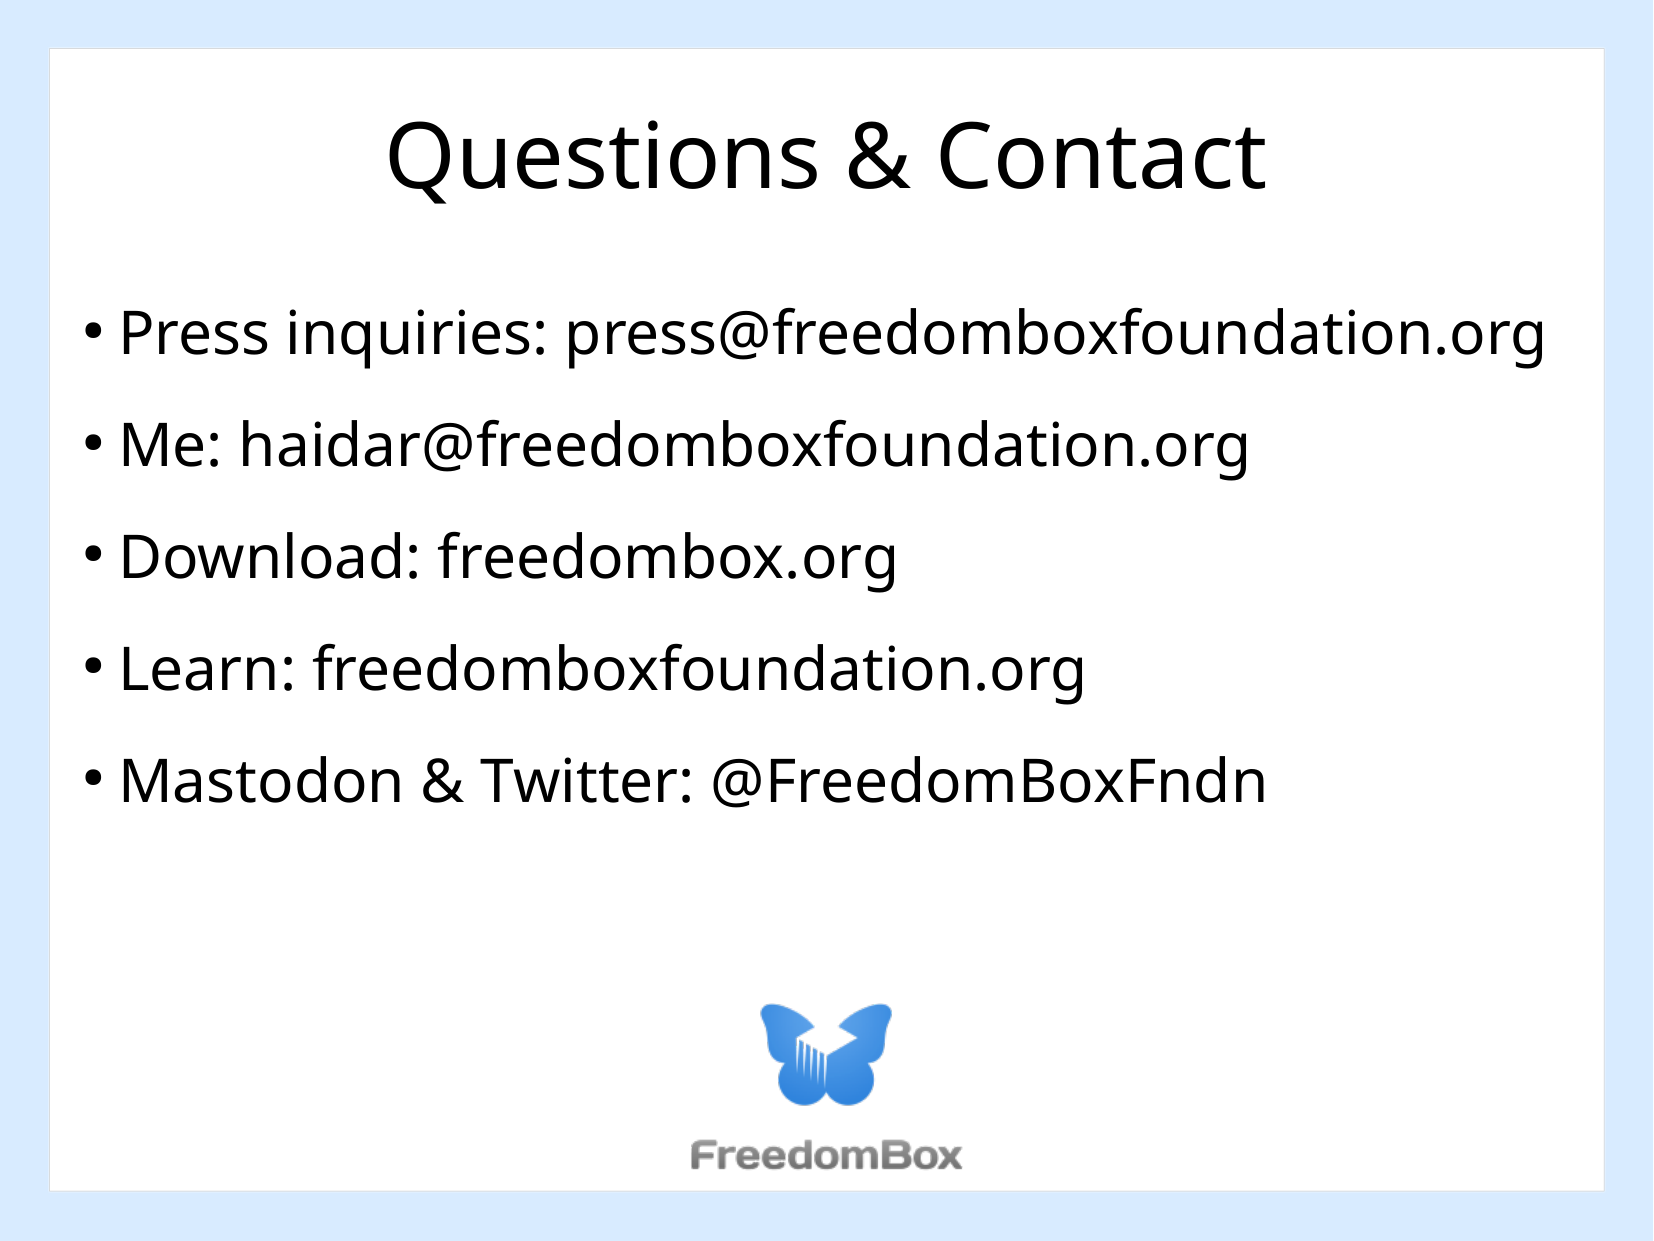

# Questions & Contact
Press inquiries: press@freedomboxfoundation.org
Me: haidar@freedomboxfoundation.org
Download: freedombox.org
Learn: freedomboxfoundation.org
Mastodon & Twitter: @FreedomBoxFndn